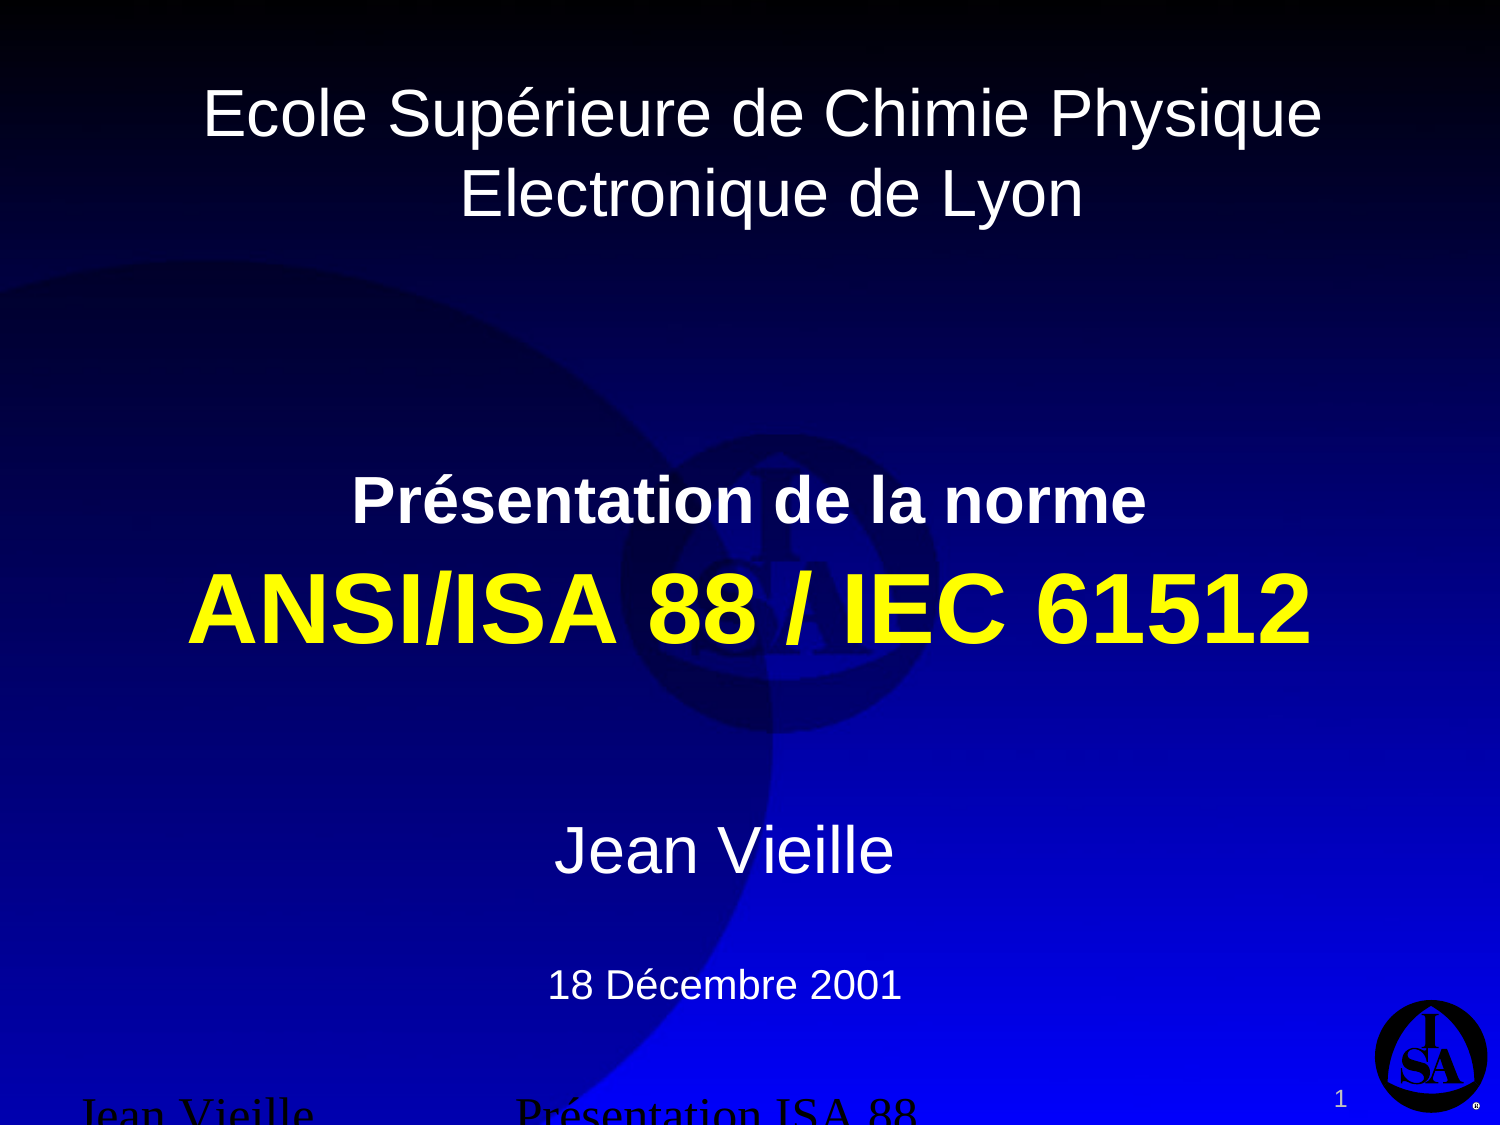

Ecole Supérieure de Chimie Physique
 Electronique de Lyon
# Présentation de la norme ANSI/ISA 88 / IEC 61512
Jean Vieille
18 Décembre 2001